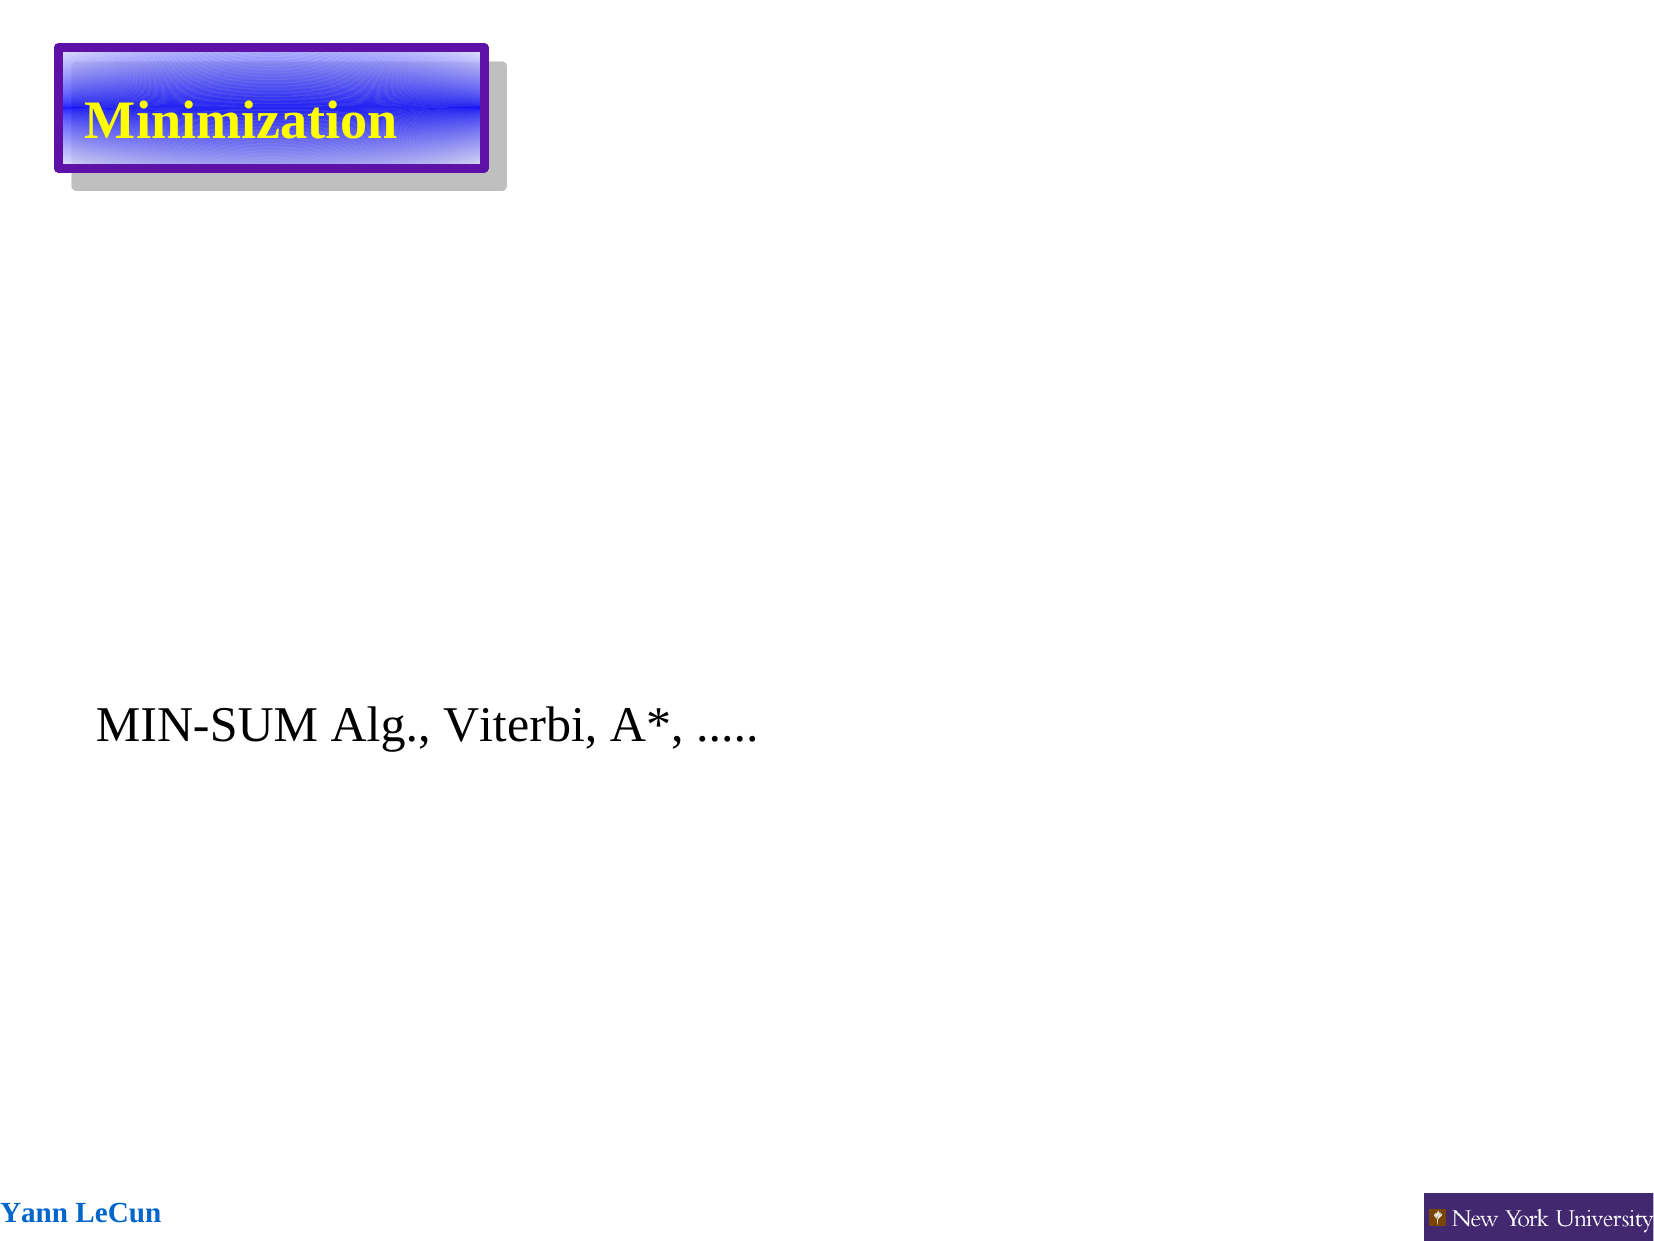

# Minimization
MIN-SUM Alg., Viterbi, A*, .....